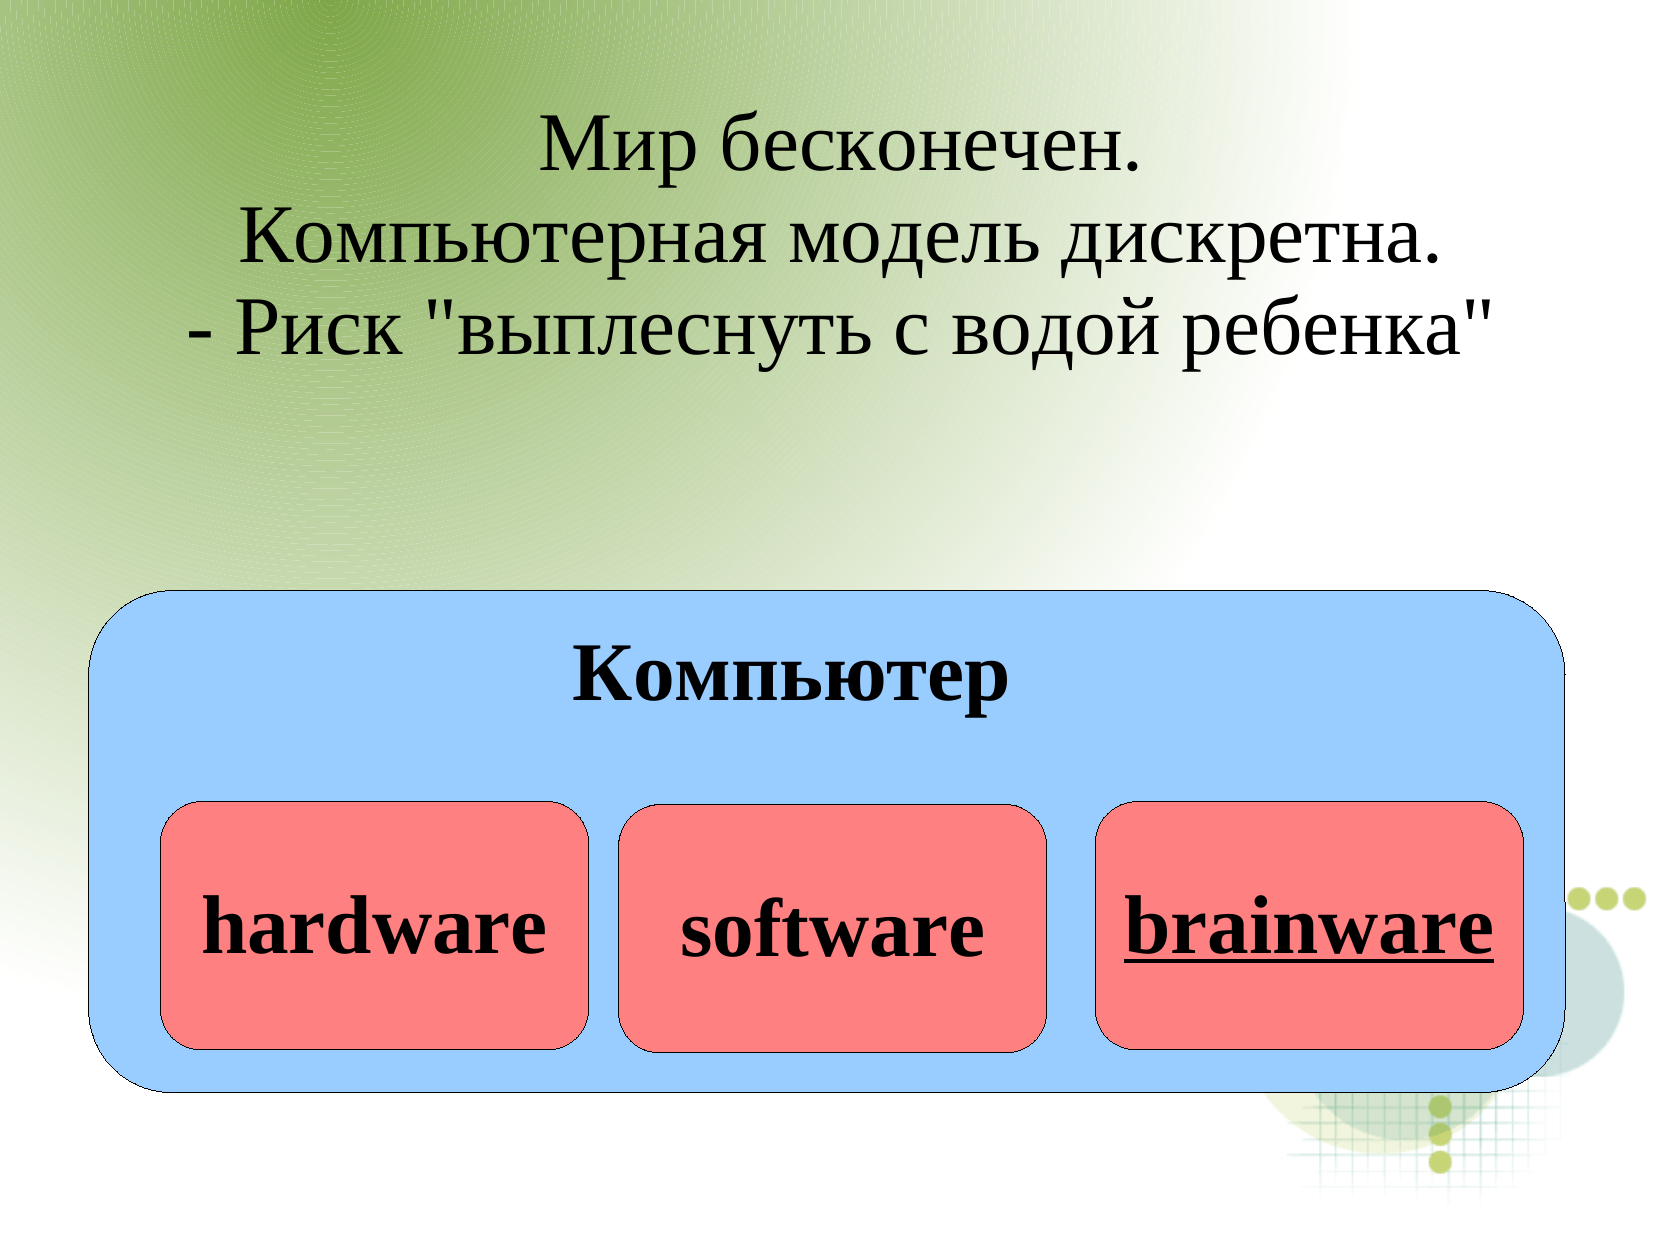

Мир бесконечен.
Компьютерная модель дискретна.
- Риск "выплеснуть с водой ребенка"
Компьютер
hardware
brainware
software